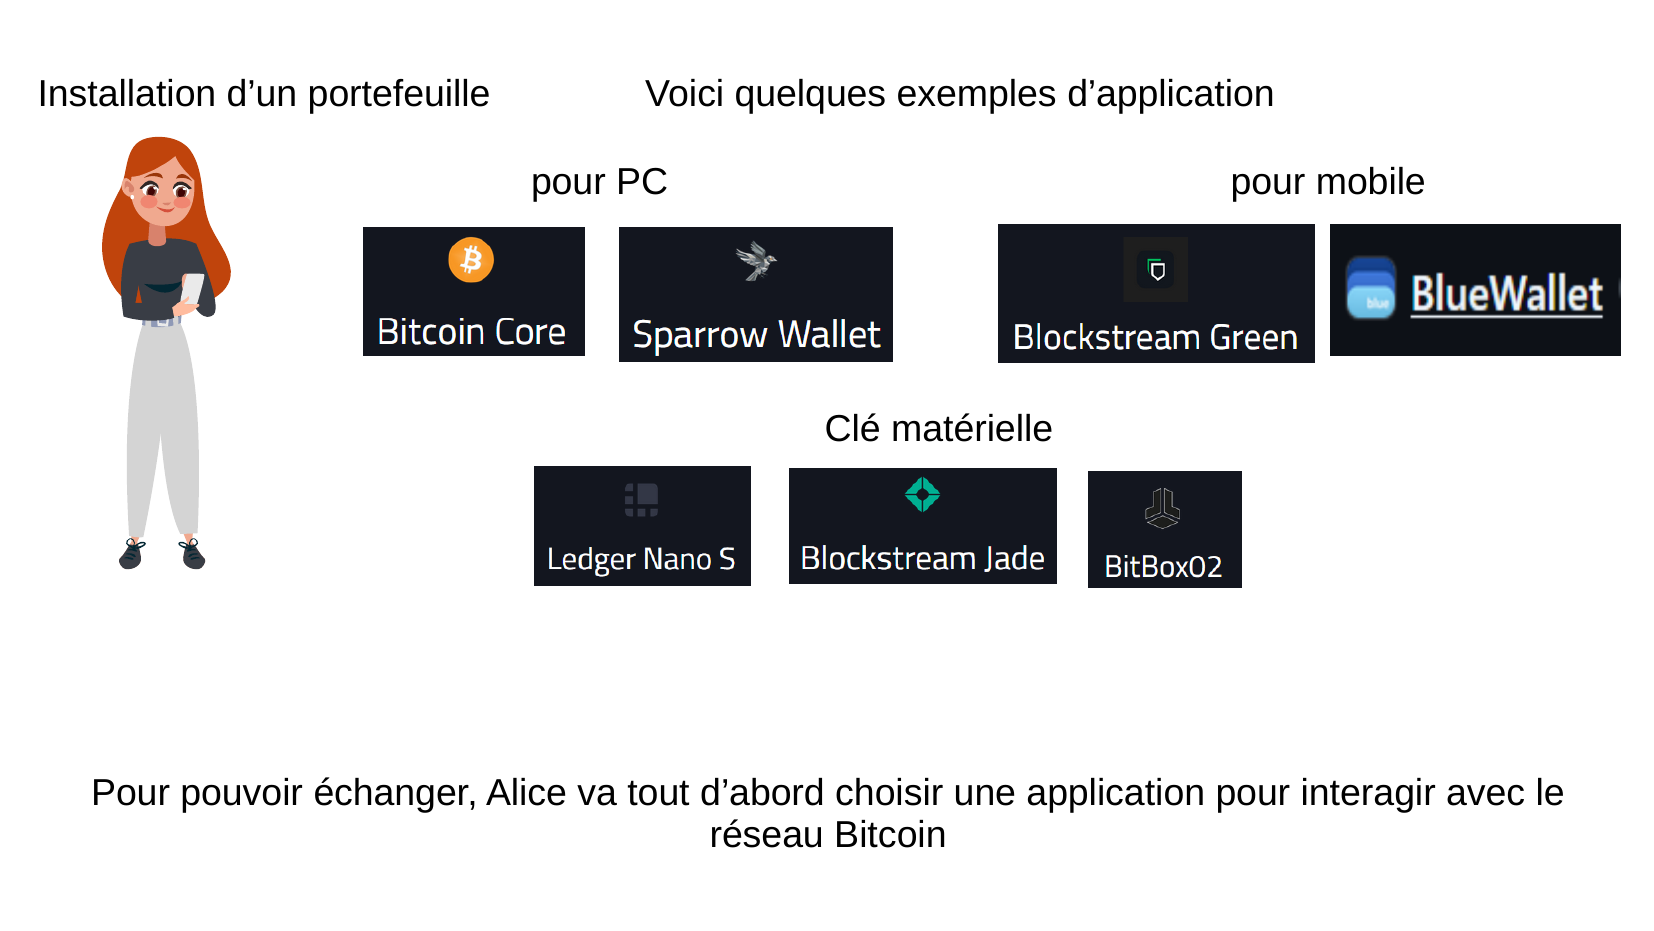

Installation d’un portefeuille
Voici quelques exemples d’application
 pour PC
pour mobile
Clé matérielle
Pour pouvoir échanger, Alice va tout d’abord choisir une application pour interagir avec le réseau Bitcoin